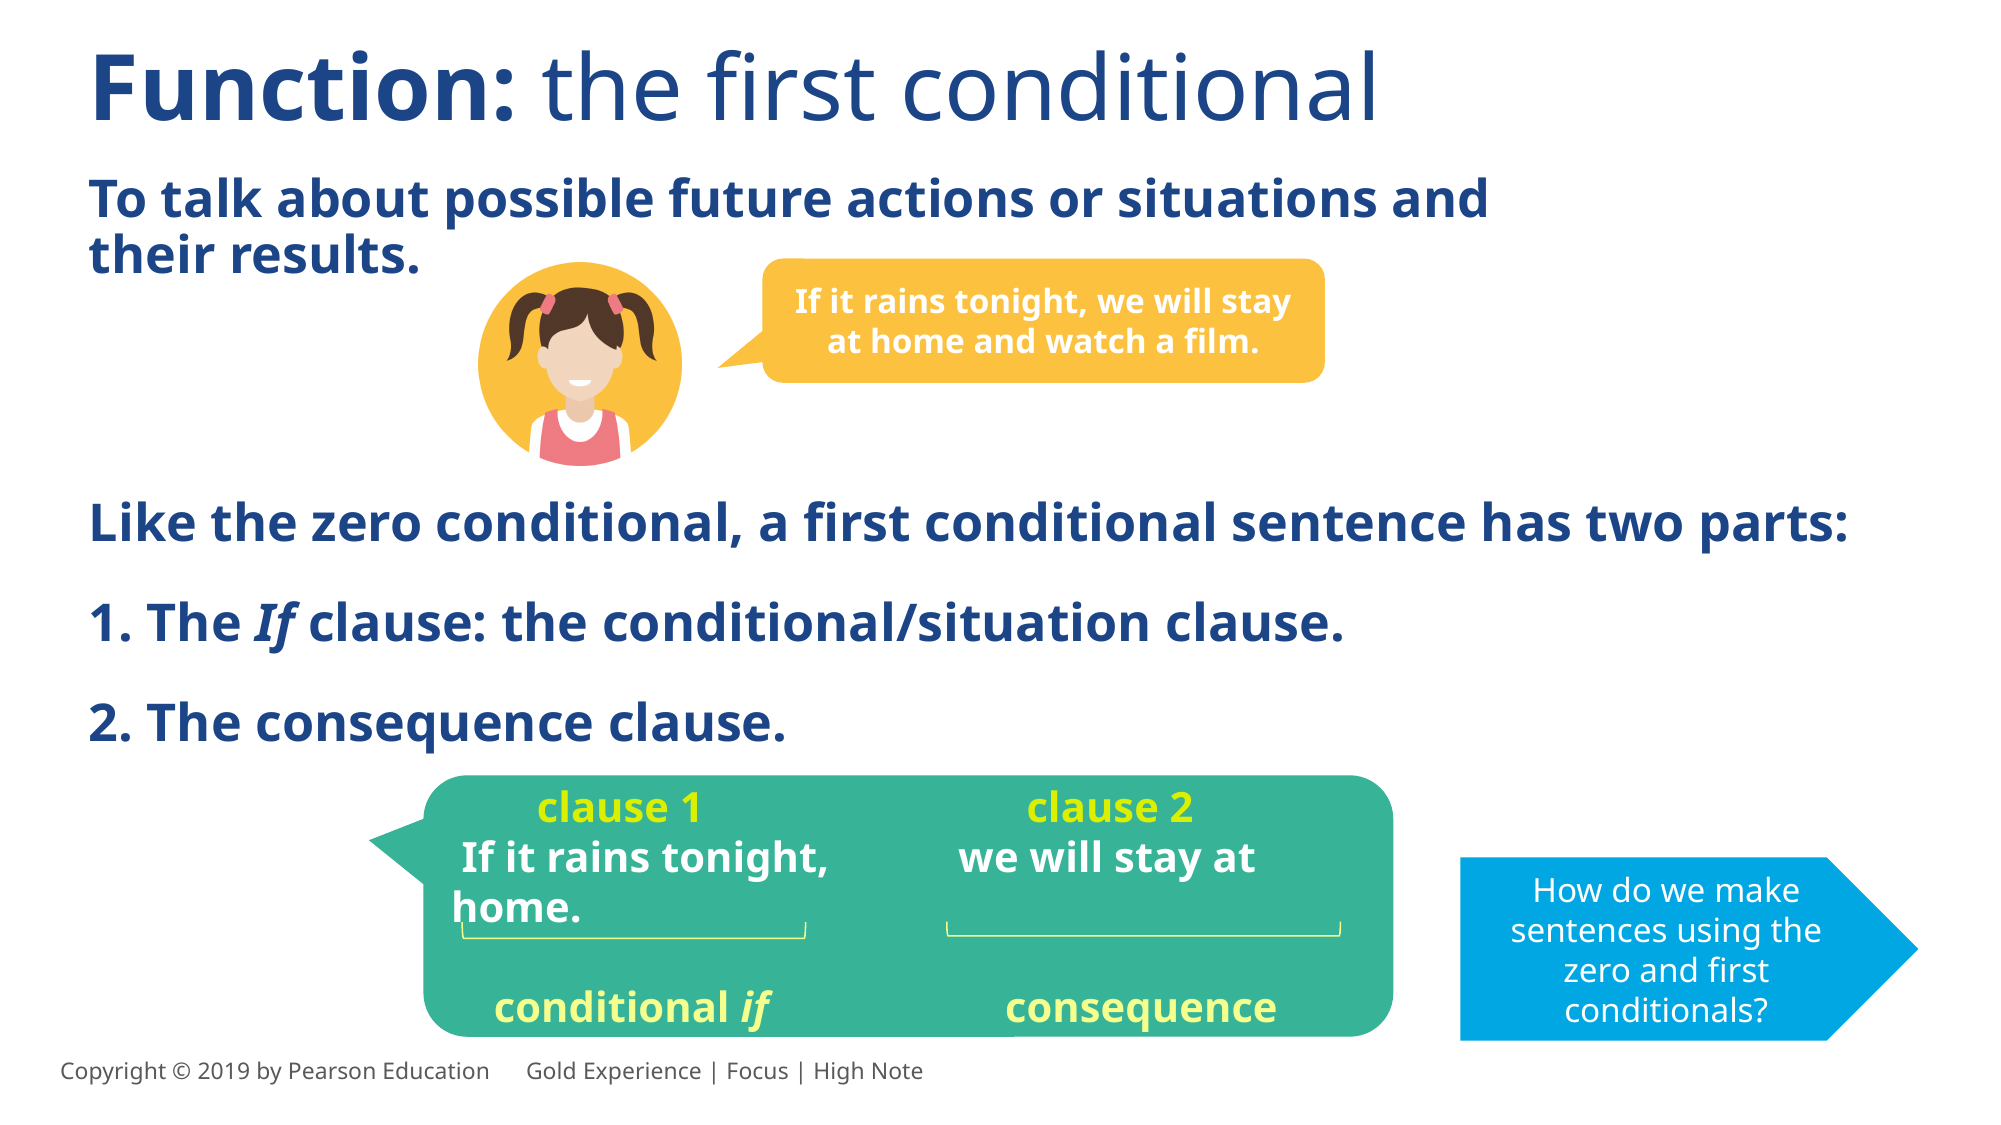

# Function: the first conditional
To talk about possible future actions or situations and their results.
If it rains tonight, we will stay at home and watch a film.
Like the zero conditional, a first conditional sentence has two parts:
1. The If clause: the conditional/situation clause.
2. The consequence clause.
 clause 1 clause 2
 If it rains tonight, we will stay at home.
 conditional if consequence
How do we make sentences using the zero and first conditionals?
Copyright © 2019 by Pearson Education      Gold Experience | Focus | High Note